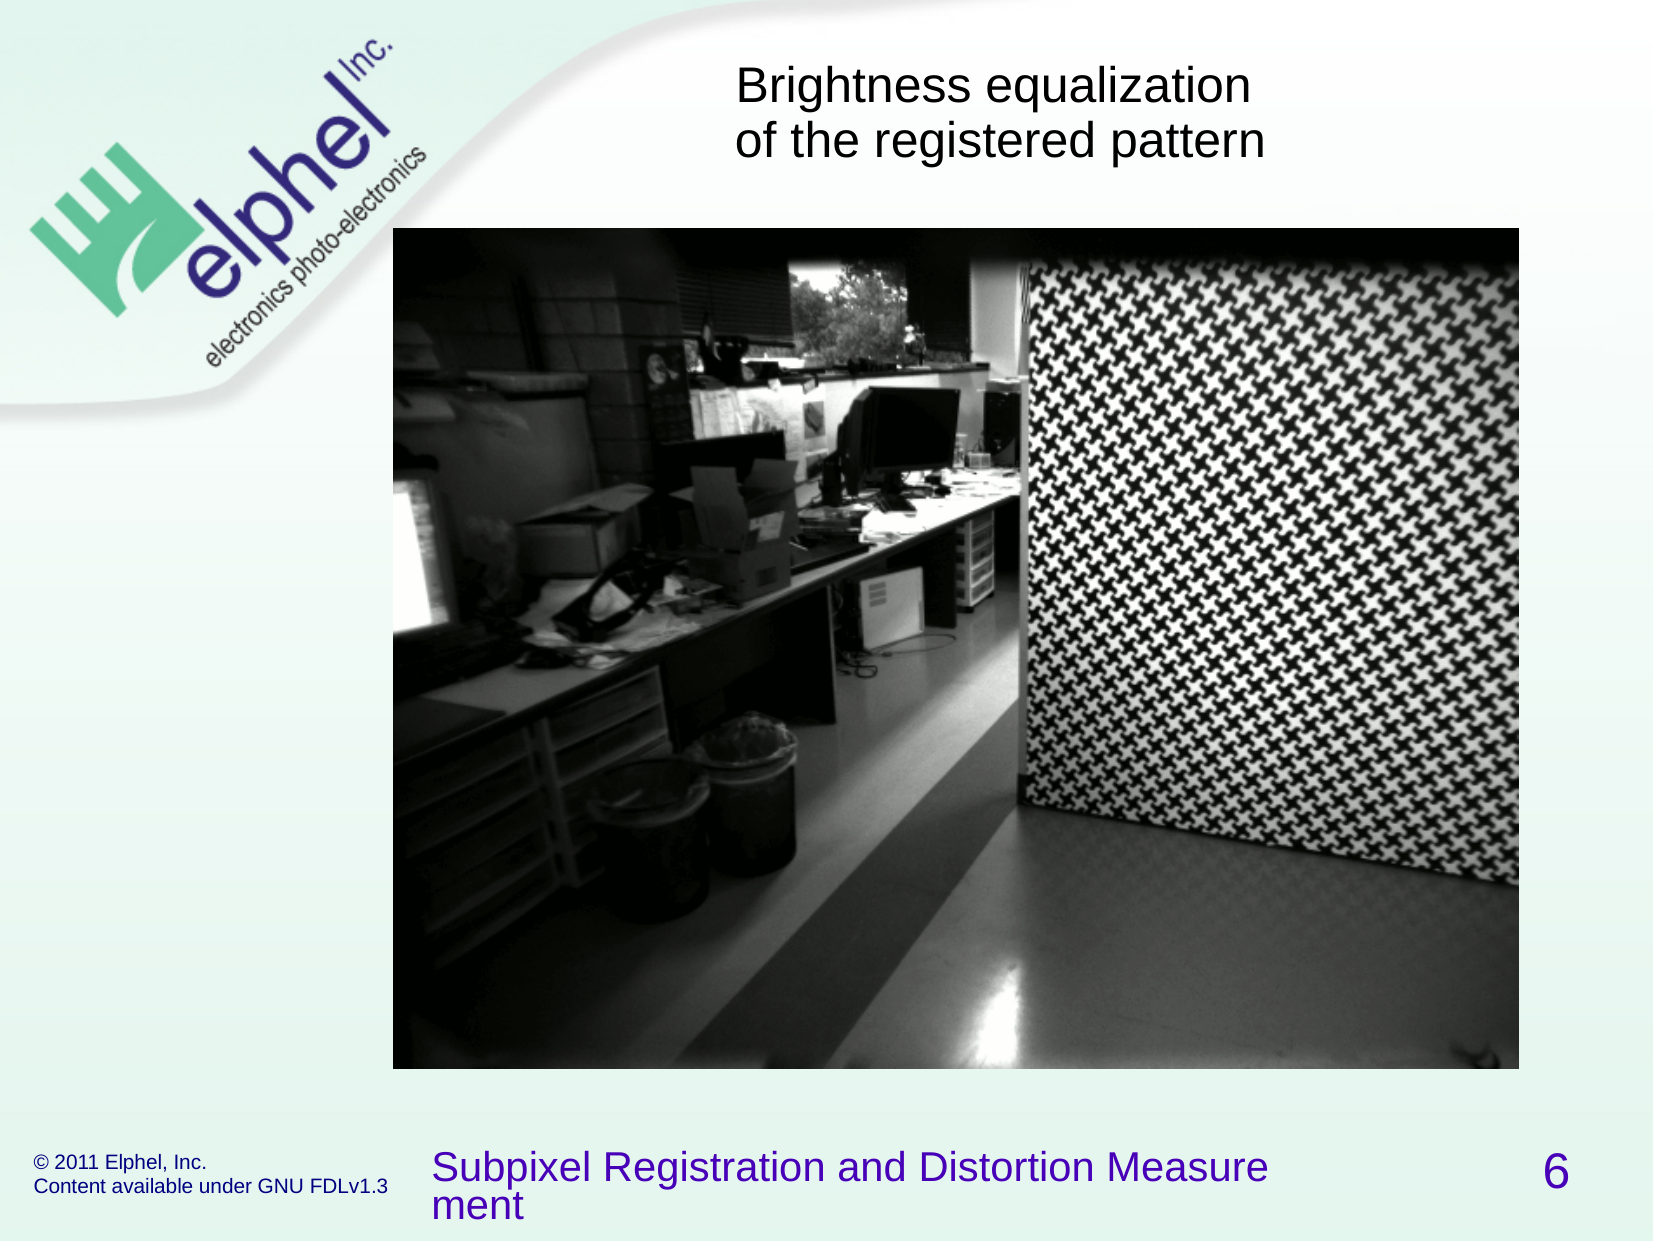

# Brightness equalization of the registered pattern
Subpixel Registration and Distortion Measurement
6